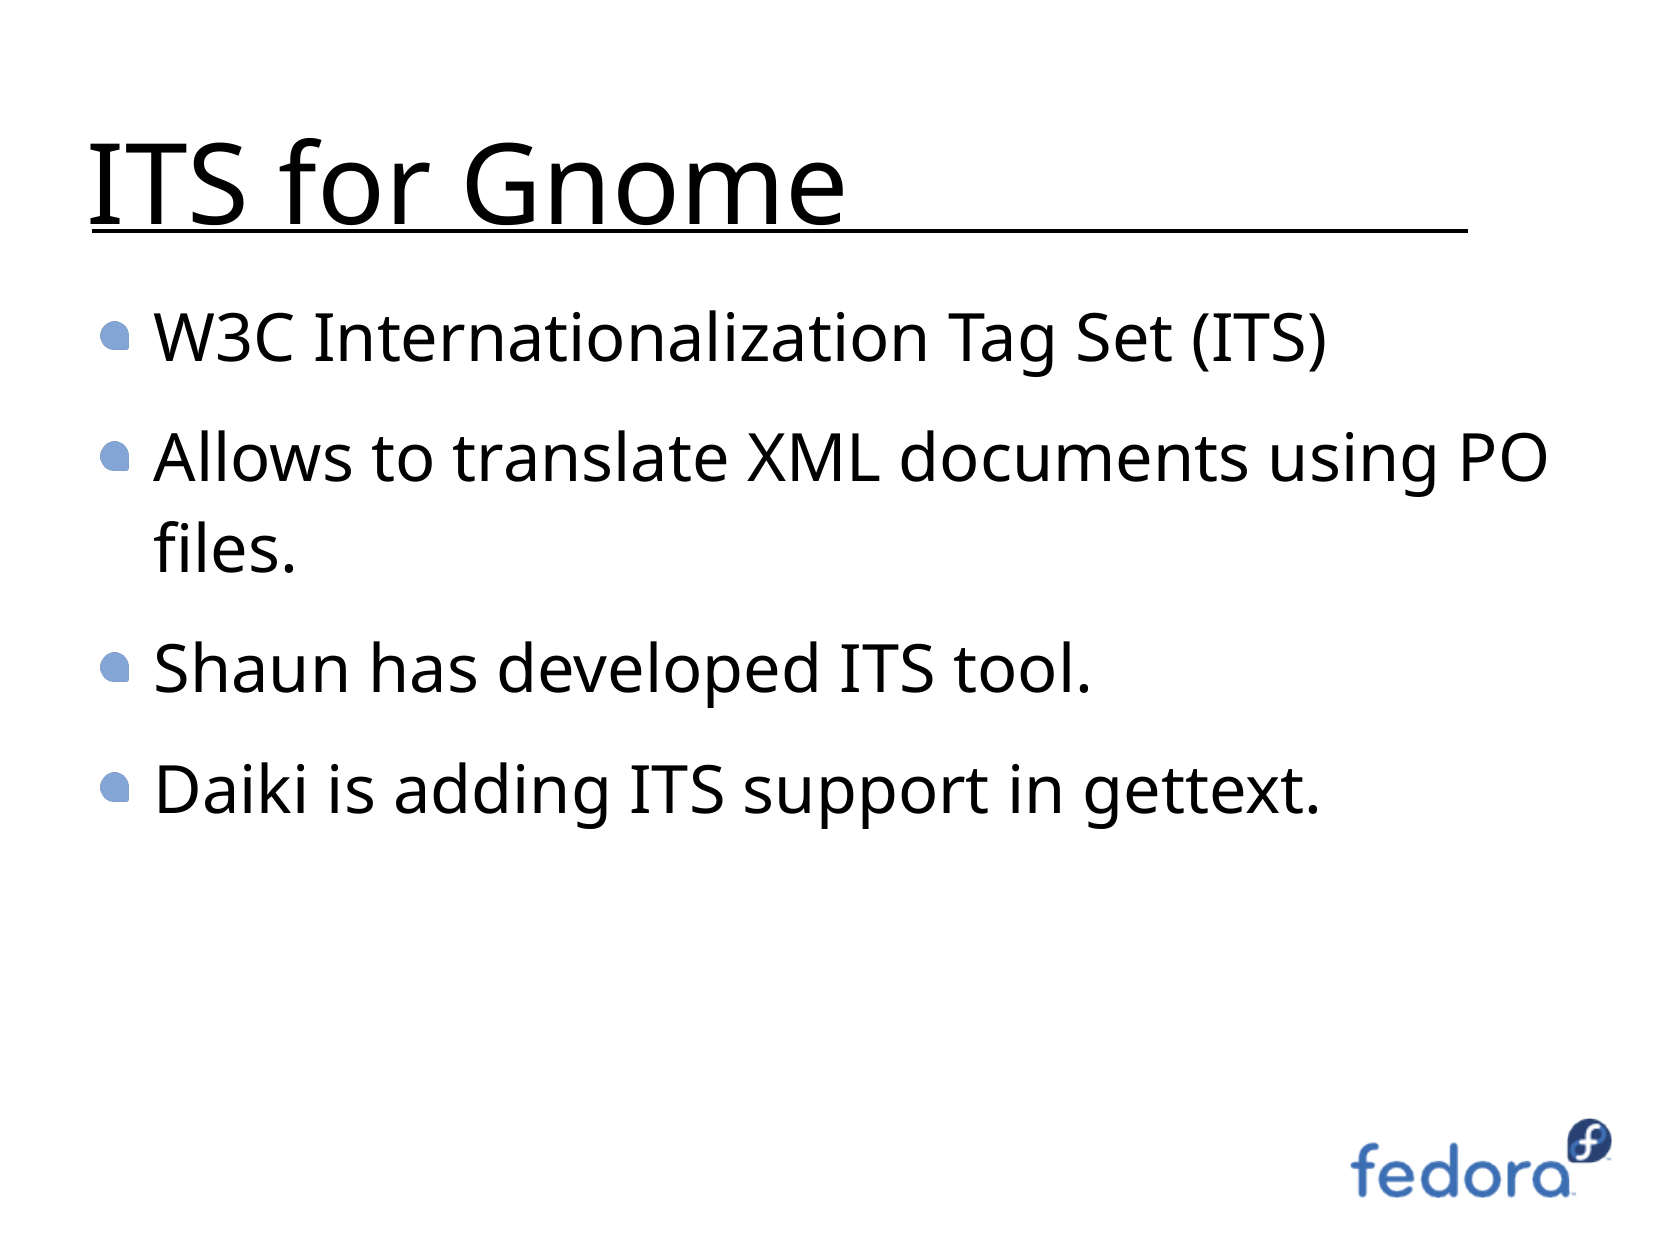

# ITS for Gnome
W3C Internationalization Tag Set (ITS)
Allows to translate XML documents using PO files.
Shaun has developed ITS tool.
Daiki is adding ITS support in gettext.